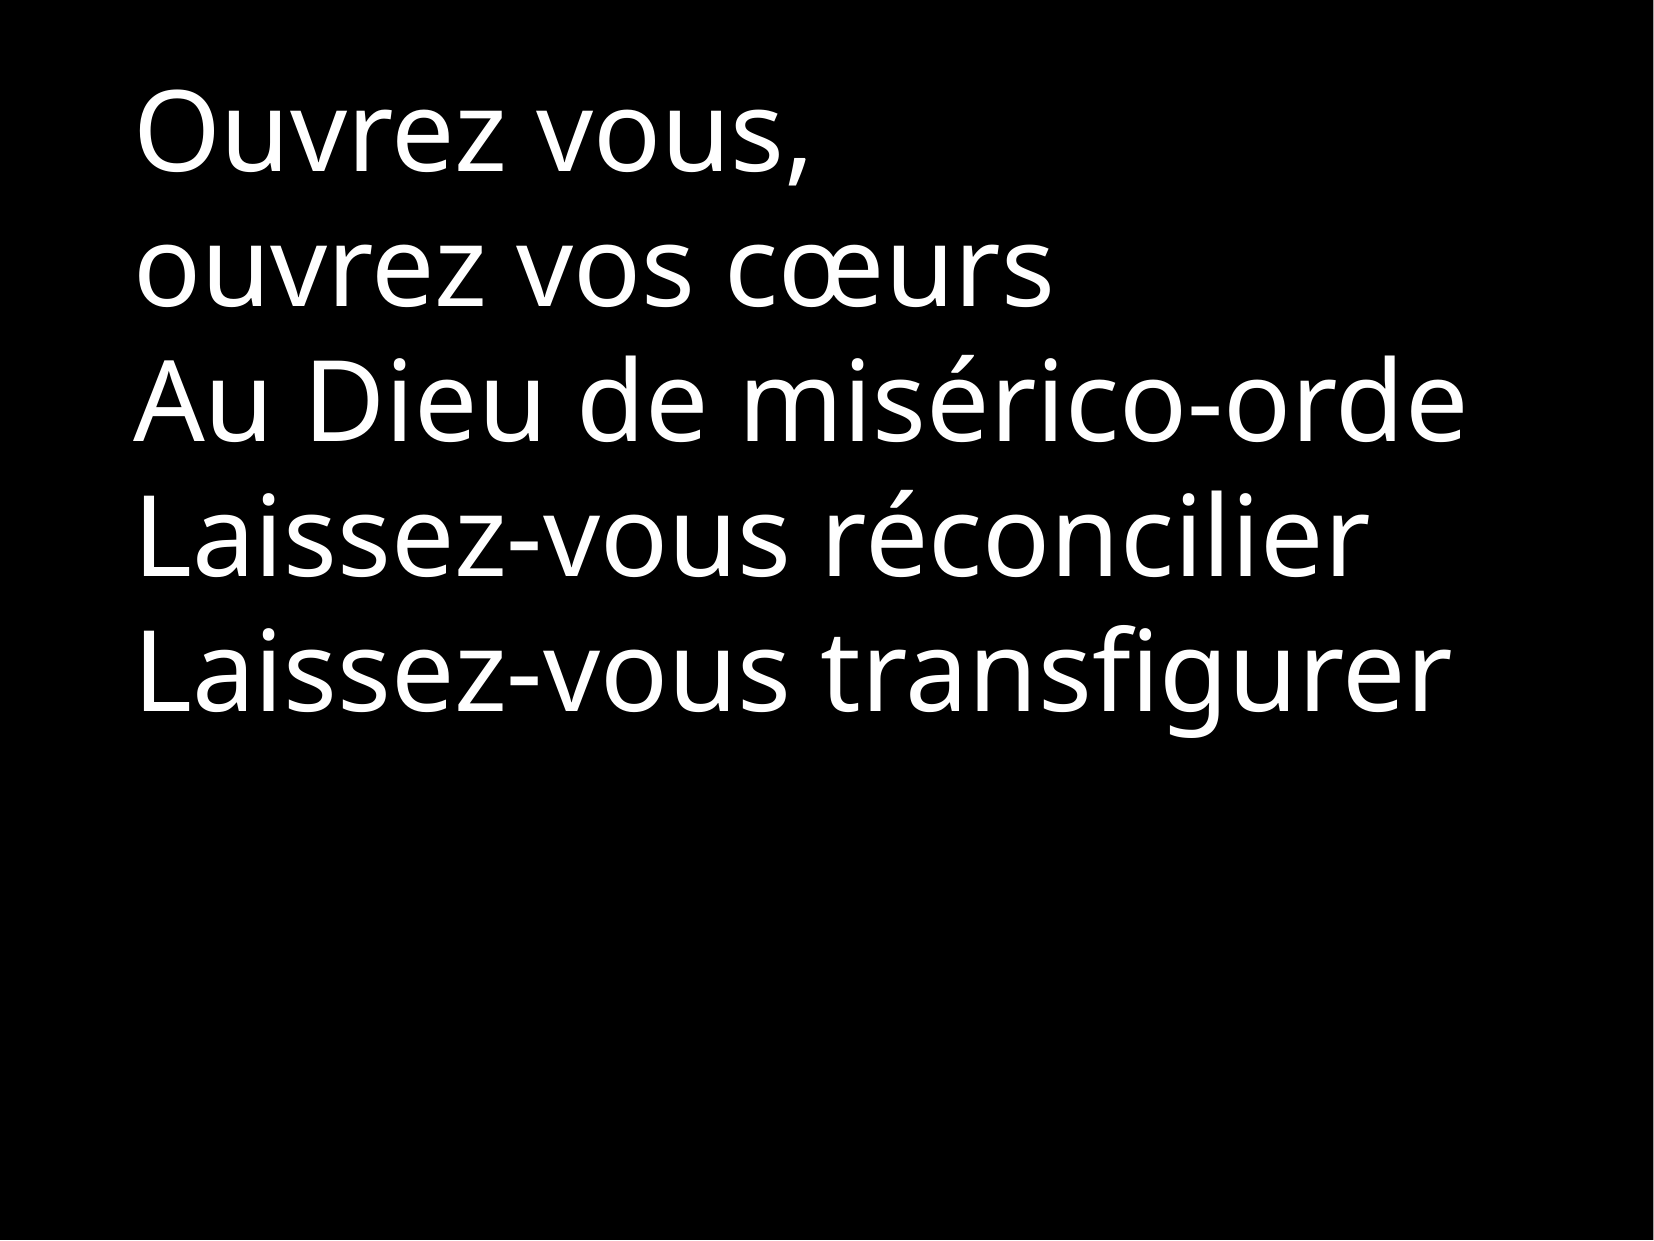

Ouvrez vous,
ouvrez vos cœurs
Au Dieu de misérico-orde
Laissez-vous réconcilier
Laissez-vous transfigurer